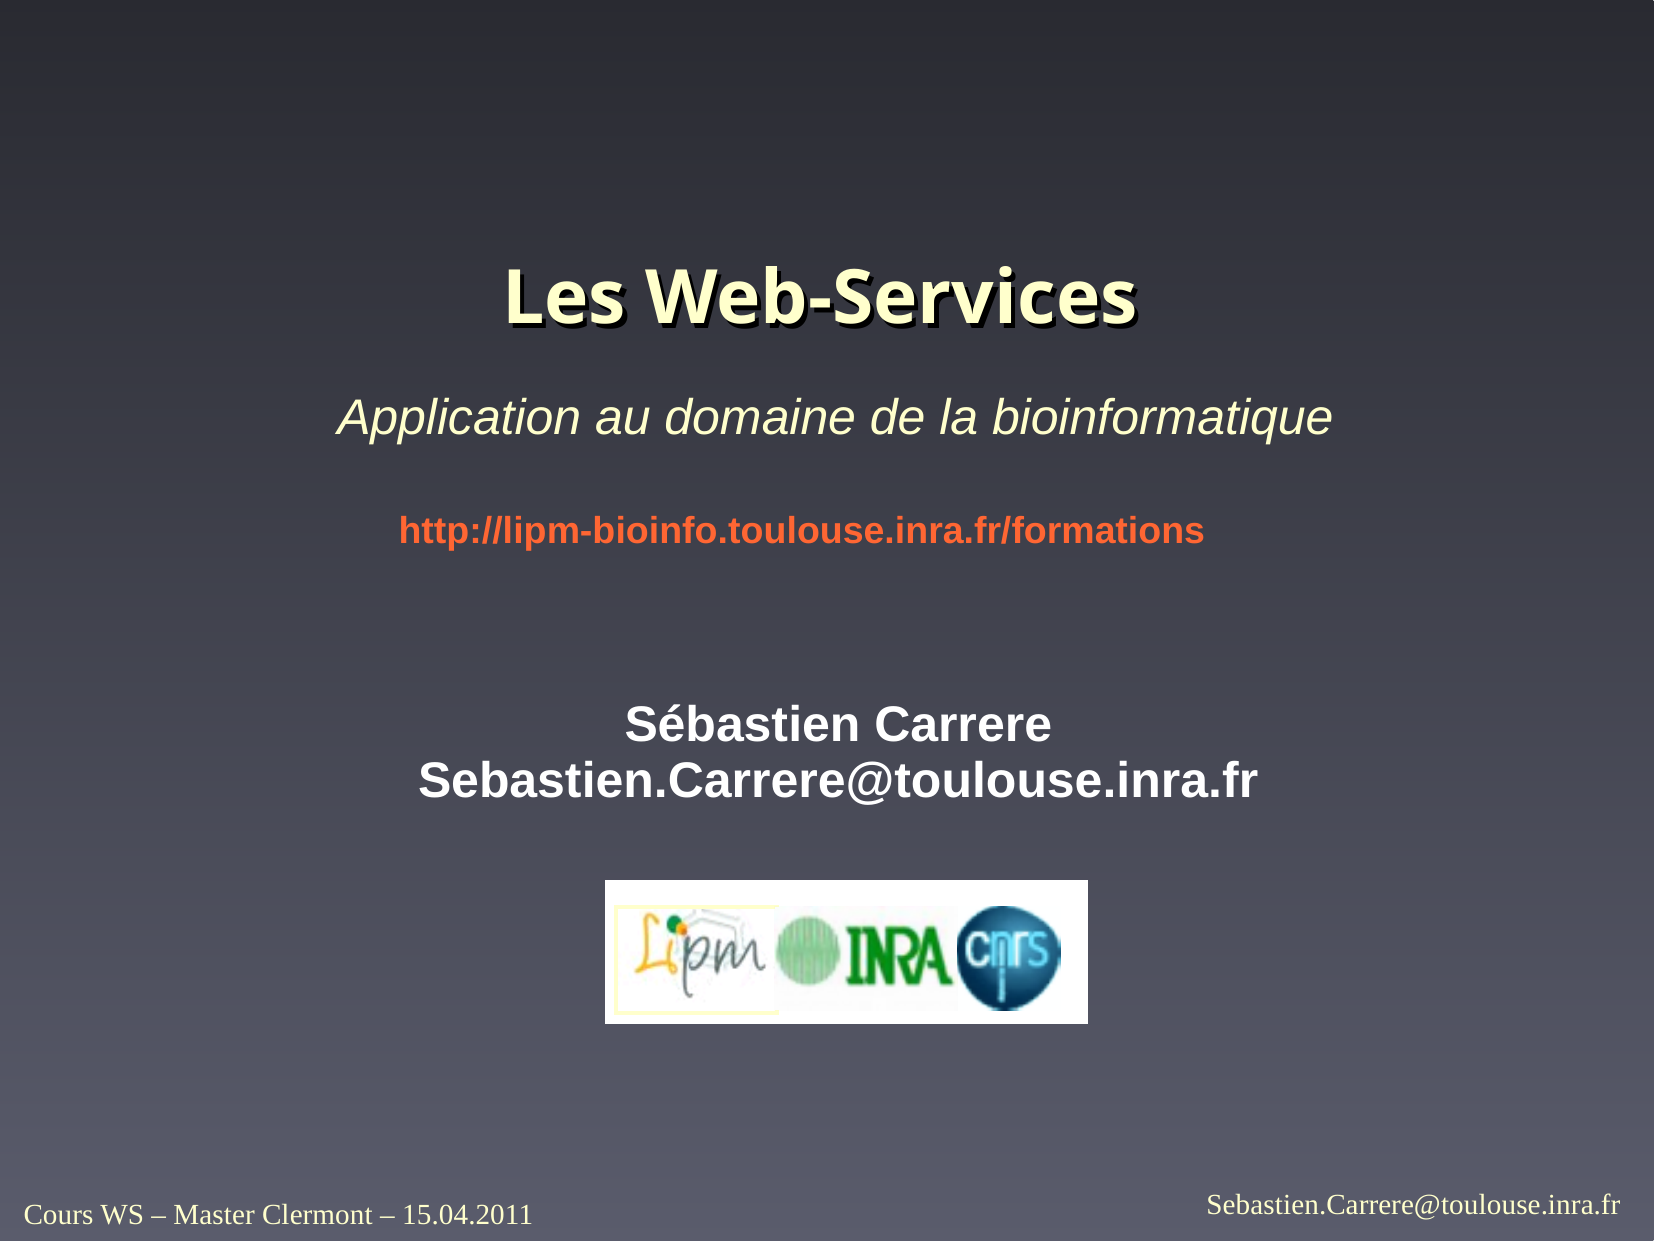

Les Web-Services
Application au domaine de la bioinformatique
http://lipm-bioinfo.toulouse.inra.fr/formations
Sébastien Carrere
Sebastien.Carrere@toulouse.inra.fr